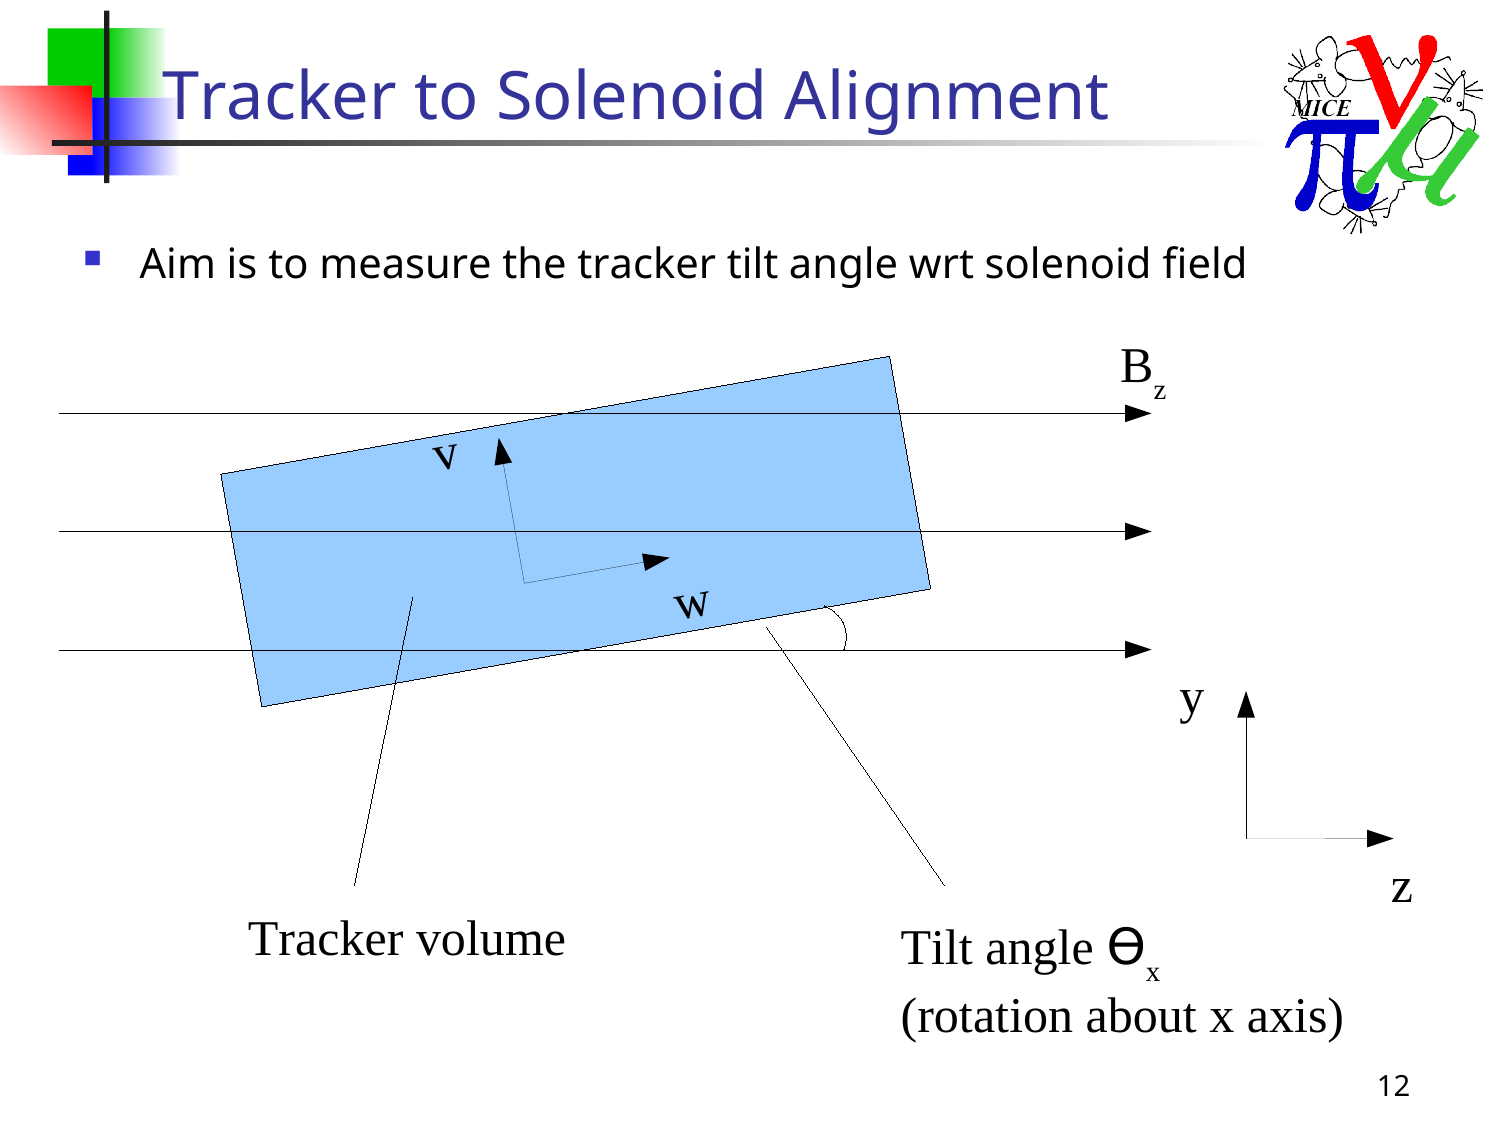

# Tracker to Solenoid Alignment
Aim is to measure the tracker tilt angle wrt solenoid field
Bz
v
w
y
z
Tracker volume
Tilt angle Ɵx
(rotation about x axis)
12